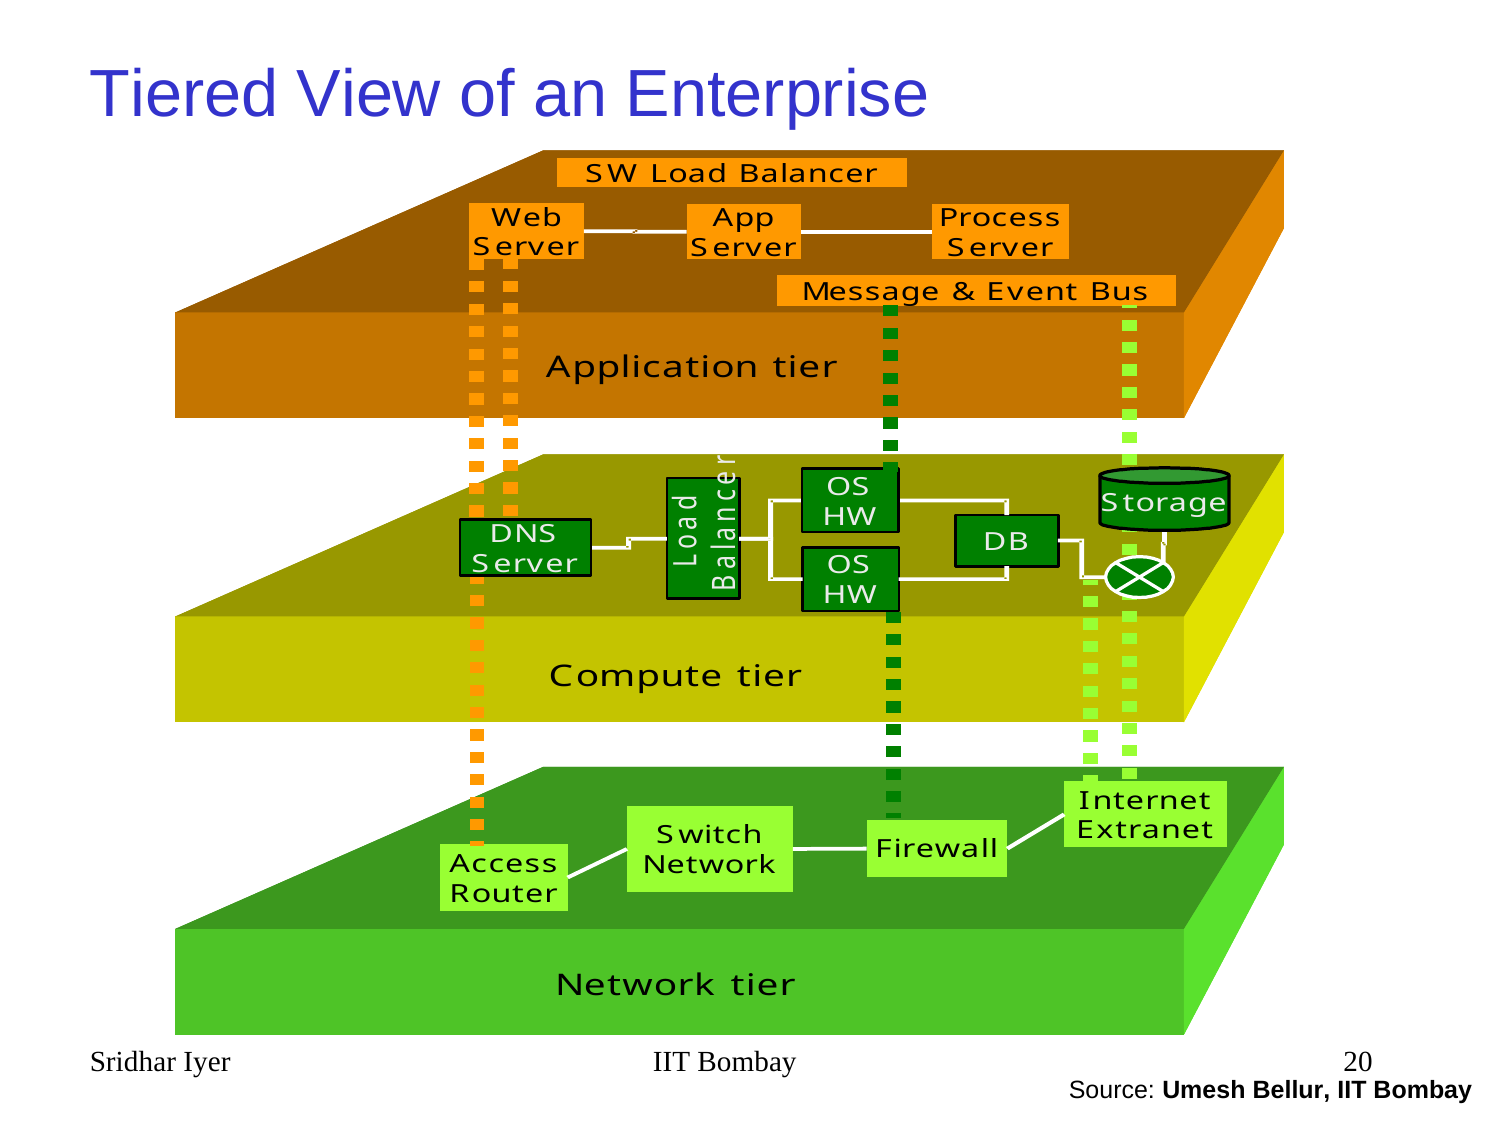

# Tiered View of an Enterprise
Sridhar Iyer
IIT Bombay
20
Source: Umesh Bellur, IIT Bombay